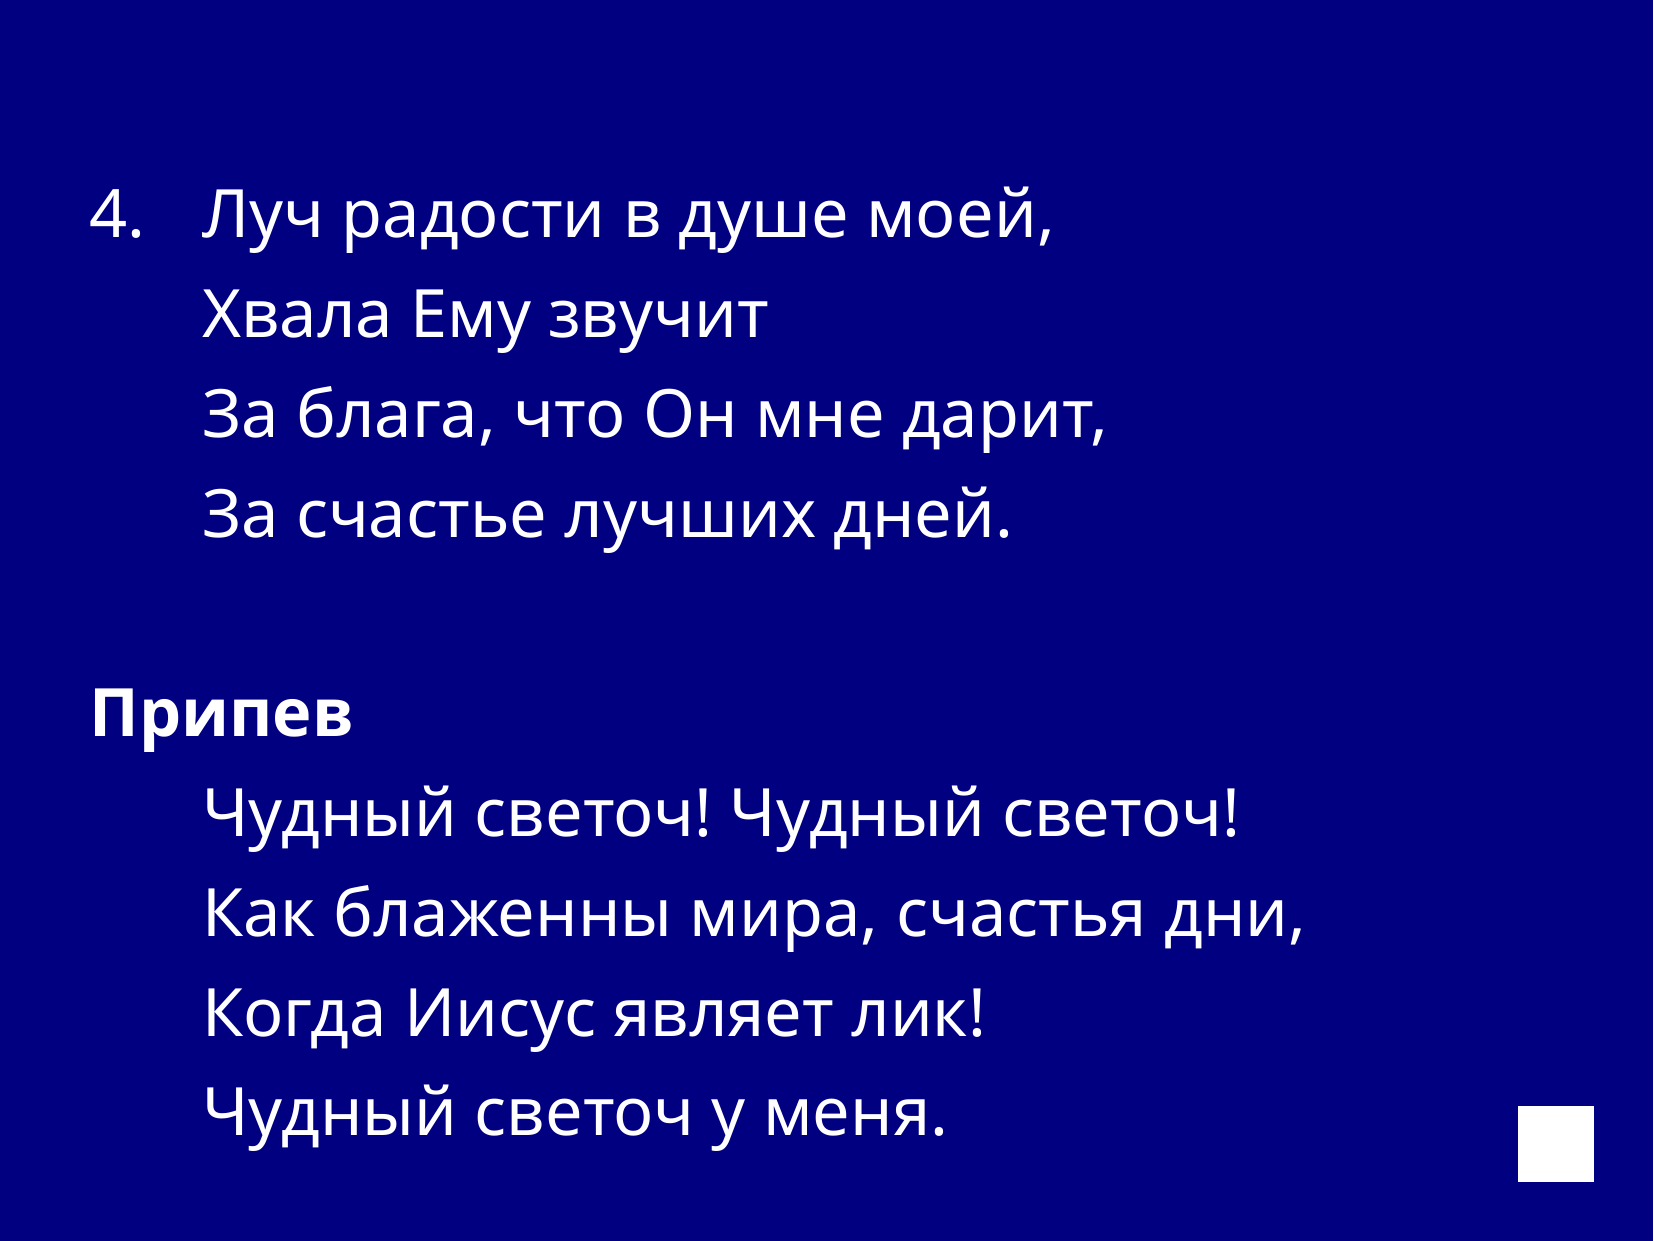

4.	Луч радости в душе моей,
	Хвала Ему звучит
	За блага, что Он мне дарит,
	За счастье лучших дней.
Припев
	Чудный светоч! Чудный светоч!
	Как блаженны мира, счастья дни,
	Когда Иисус являет лик!
	Чудный светоч у меня.